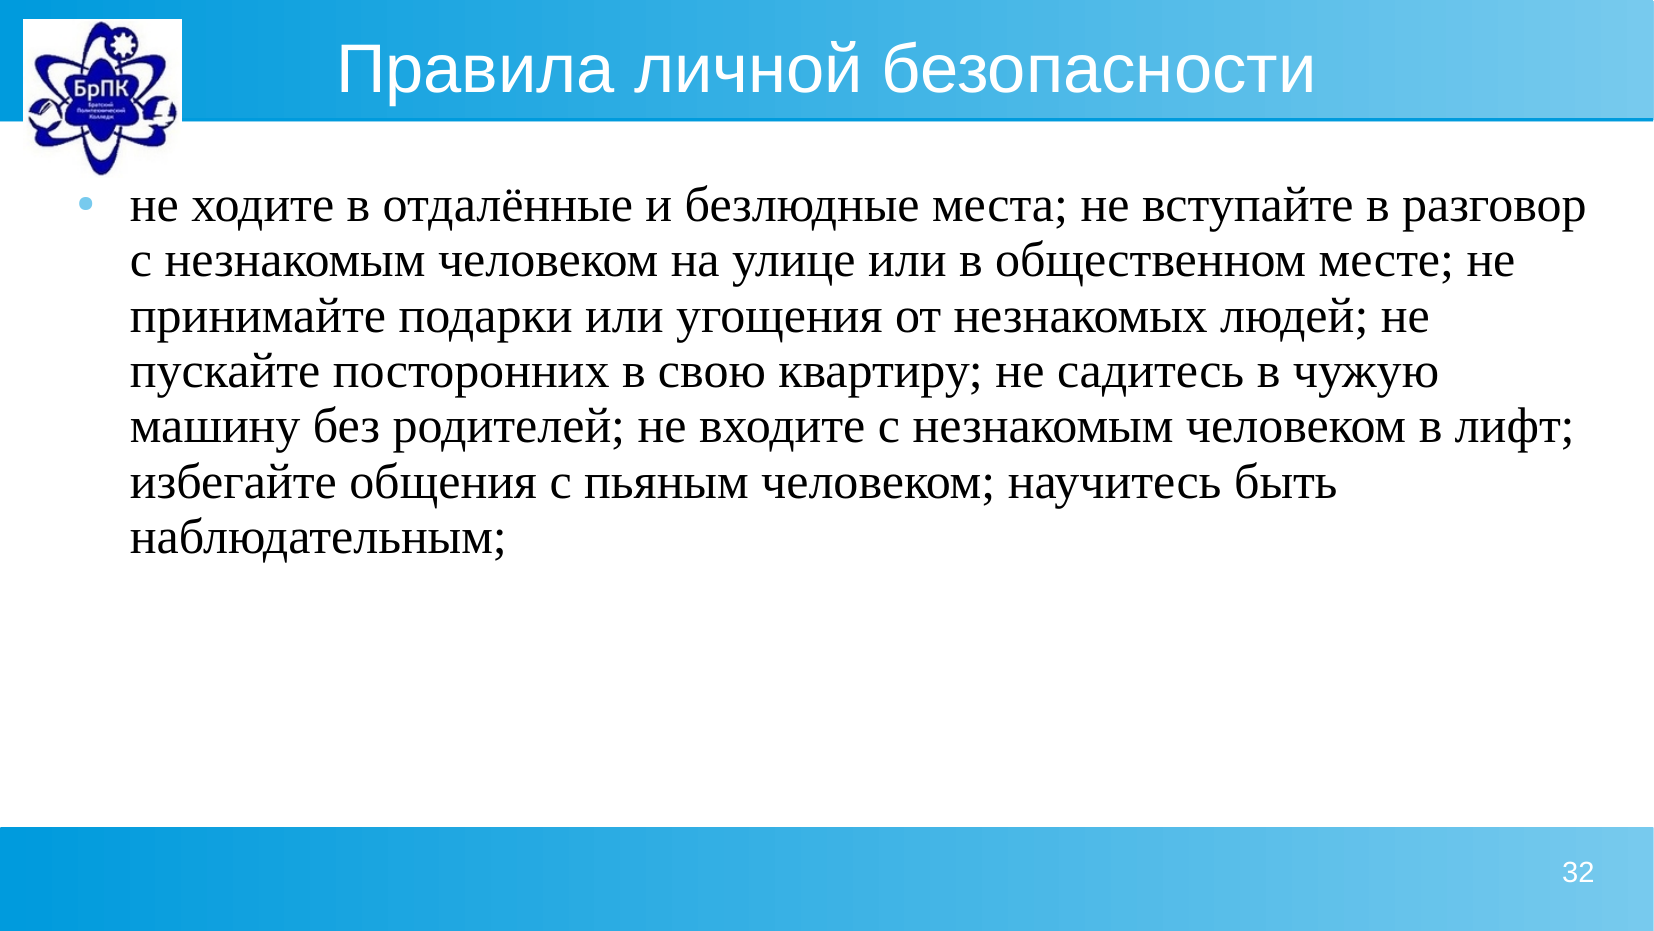

# Правила личной безопасности
не ходите в отдалённые и безлюдные места; не вступайте в разговор с незнакомым человеком на улице или в общественном месте; не принимайте подарки или угощения от незнакомых людей; не пускайте посторонних в свою квартиру; не садитесь в чужую машину без родителей; не входите с незнакомым человеком в лифт; избегайте общения с пьяным человеком; научитесь быть наблюдательным;
32